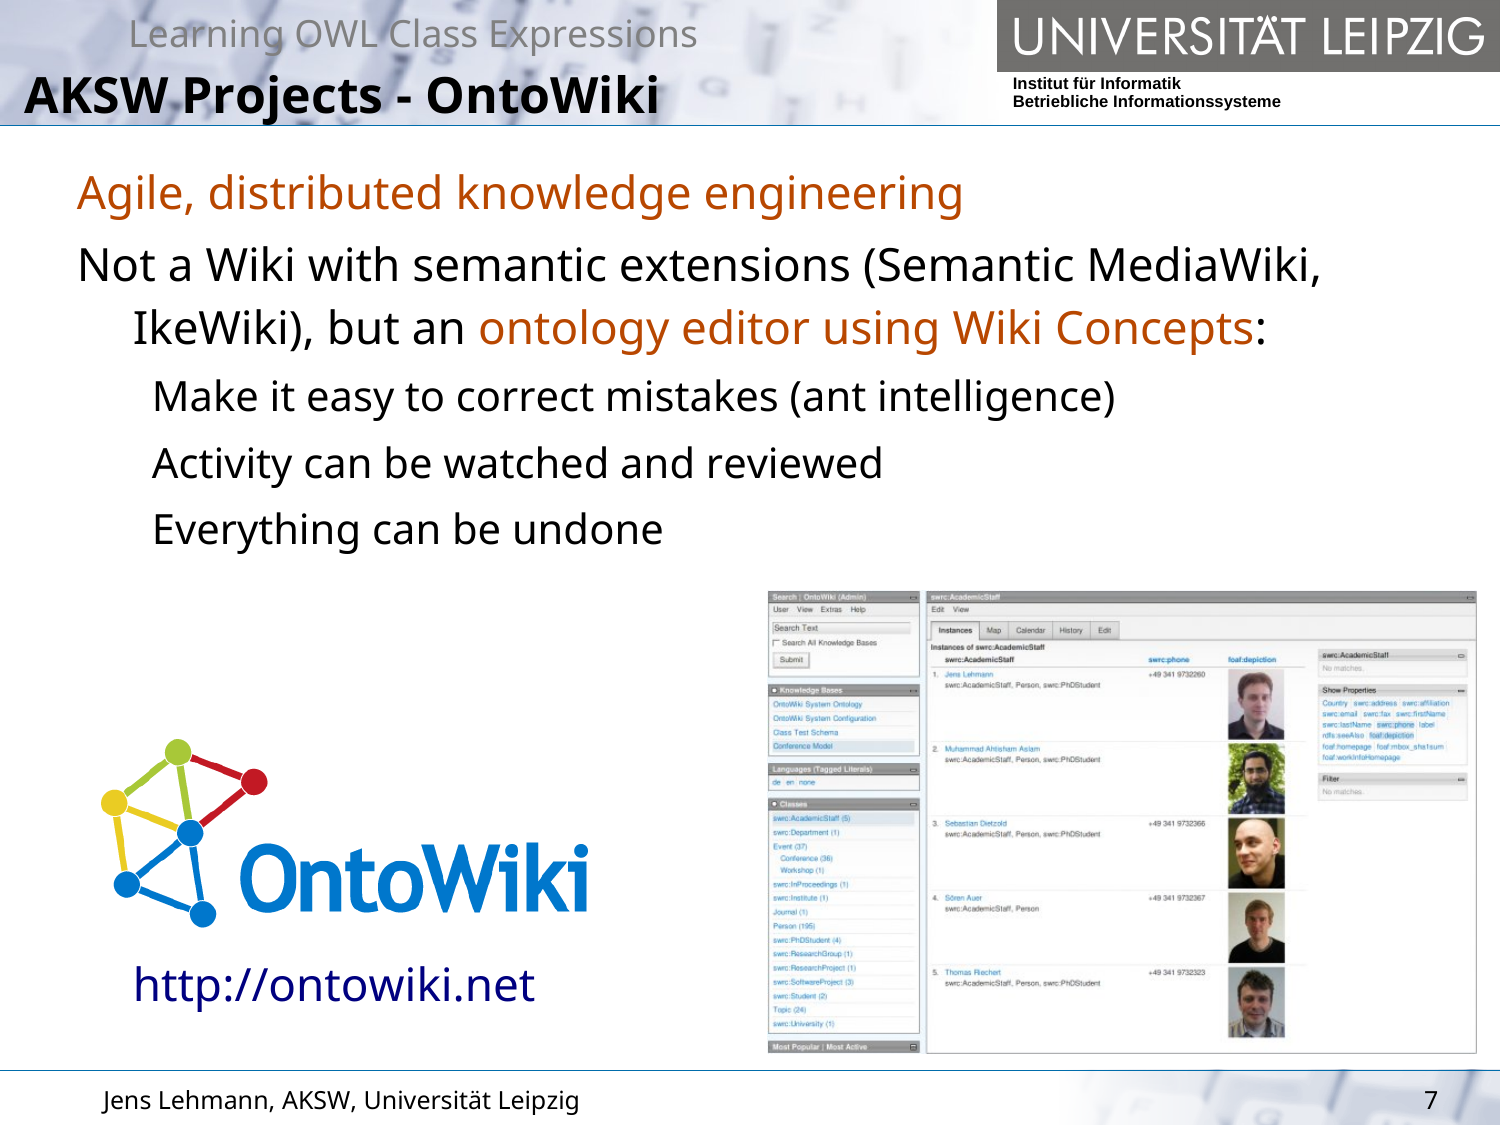

# AKSW Projects - OntoWiki
Agile, distributed knowledge engineering
Not a Wiki with semantic extensions (Semantic MediaWiki, IkeWiki), but an ontology editor using Wiki Concepts:
Make it easy to correct mistakes (ant intelligence)
Activity can be watched and reviewed
Everything can be undone
http://ontowiki.net
Jens Lehmann, AKSW, Universität Leipzig
7